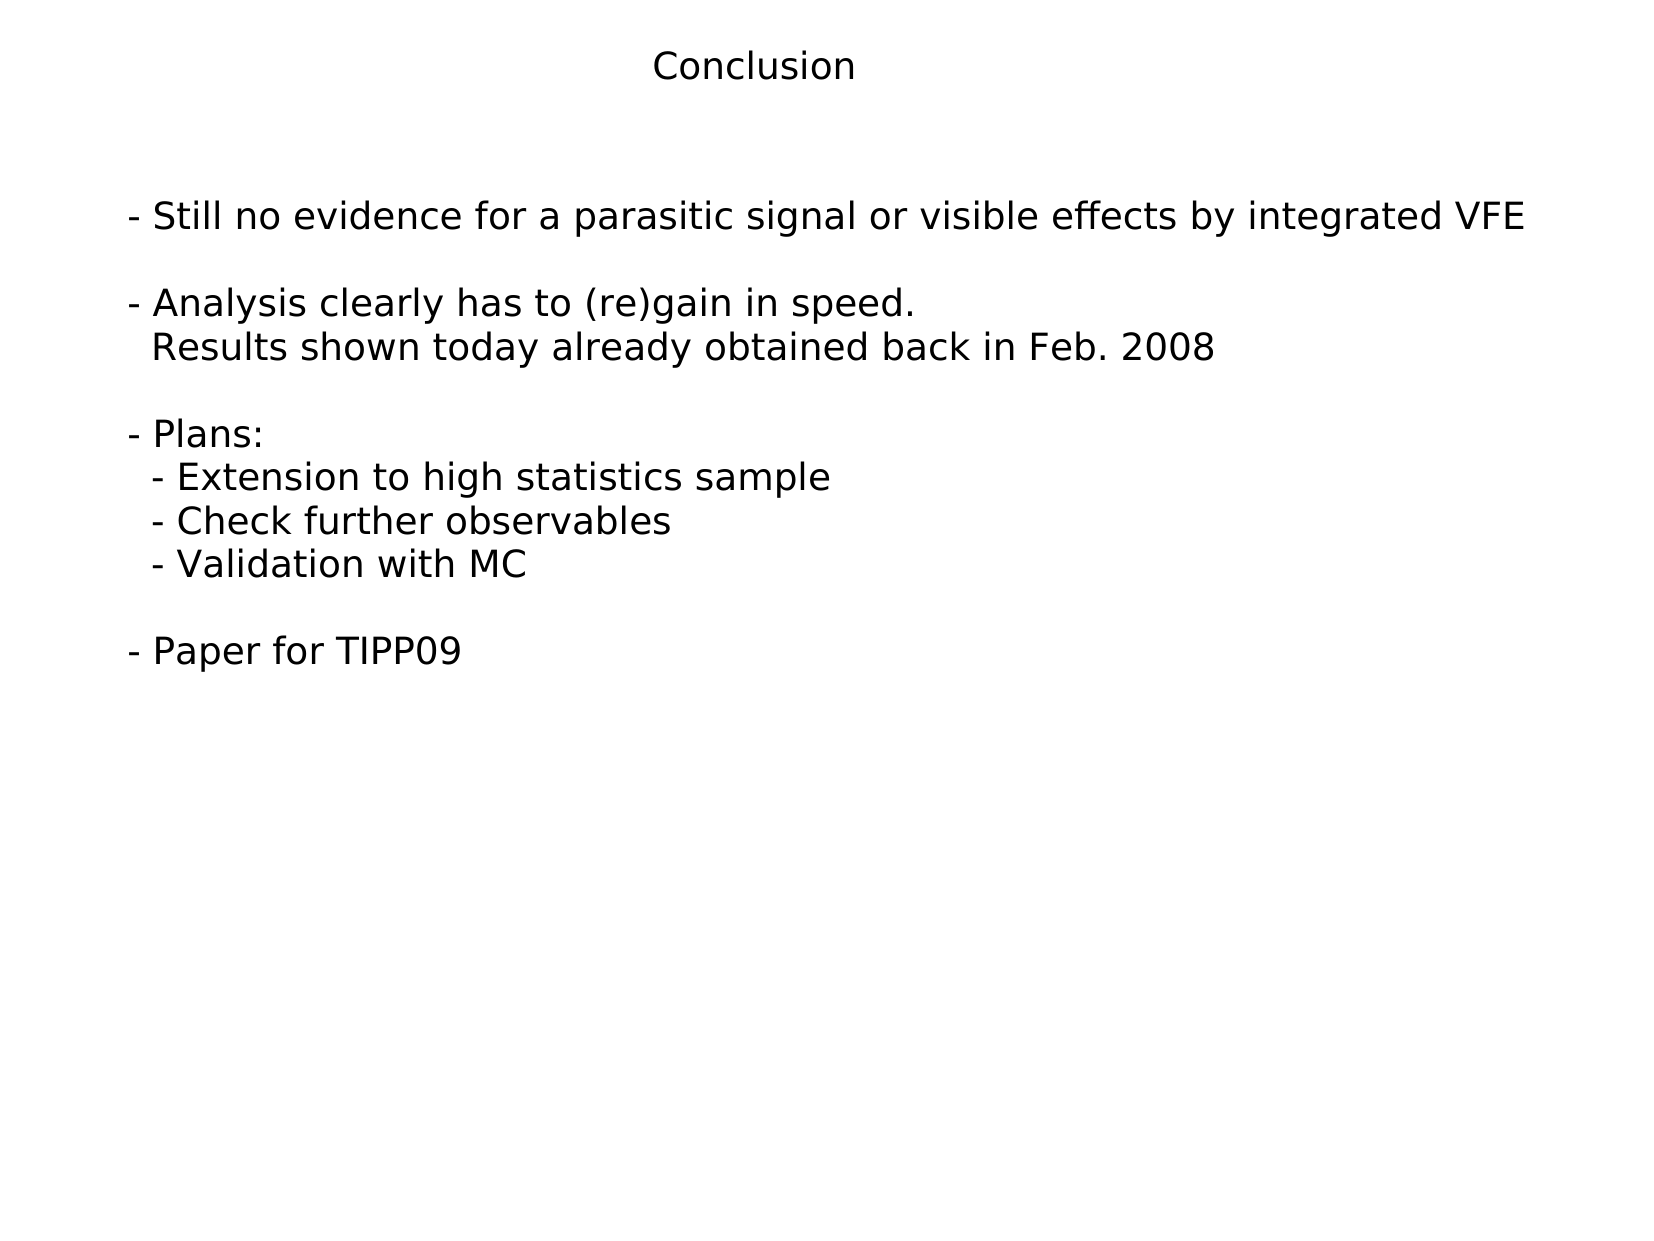

Conclusion
- Still no evidence for a parasitic signal or visible effects by integrated VFE
- Analysis clearly has to (re)gain in speed.
 Results shown today already obtained back in Feb. 2008
- Plans:
 - Extension to high statistics sample
 - Check further observables
 - Validation with MC
- Paper for TIPP09